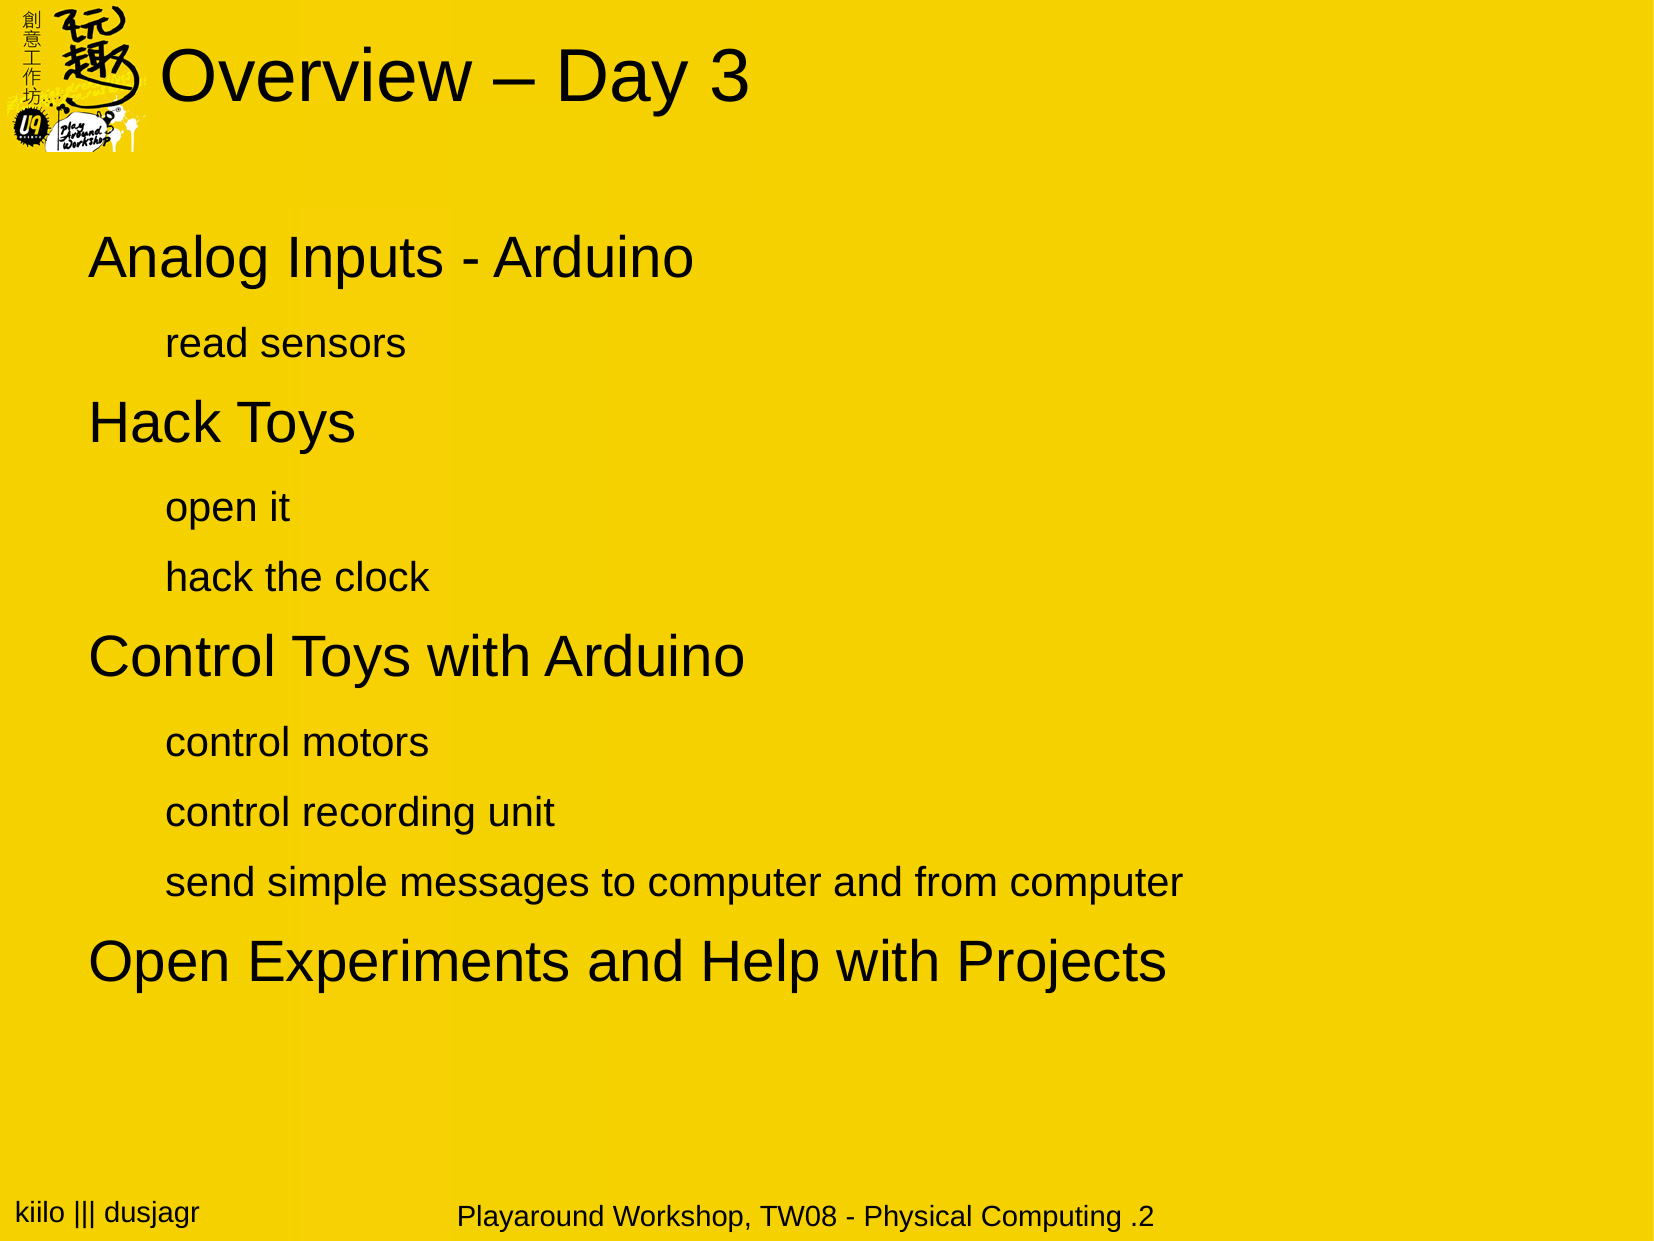

# Overview – Day 3
Analog Inputs - Arduino
read sensors
Hack Toys
open it
hack the clock
Control Toys with Arduino
control motors
control recording unit
send simple messages to computer and from computer
Open Experiments and Help with Projects
Playaround Workshop, TW08 - Physical Computing .2